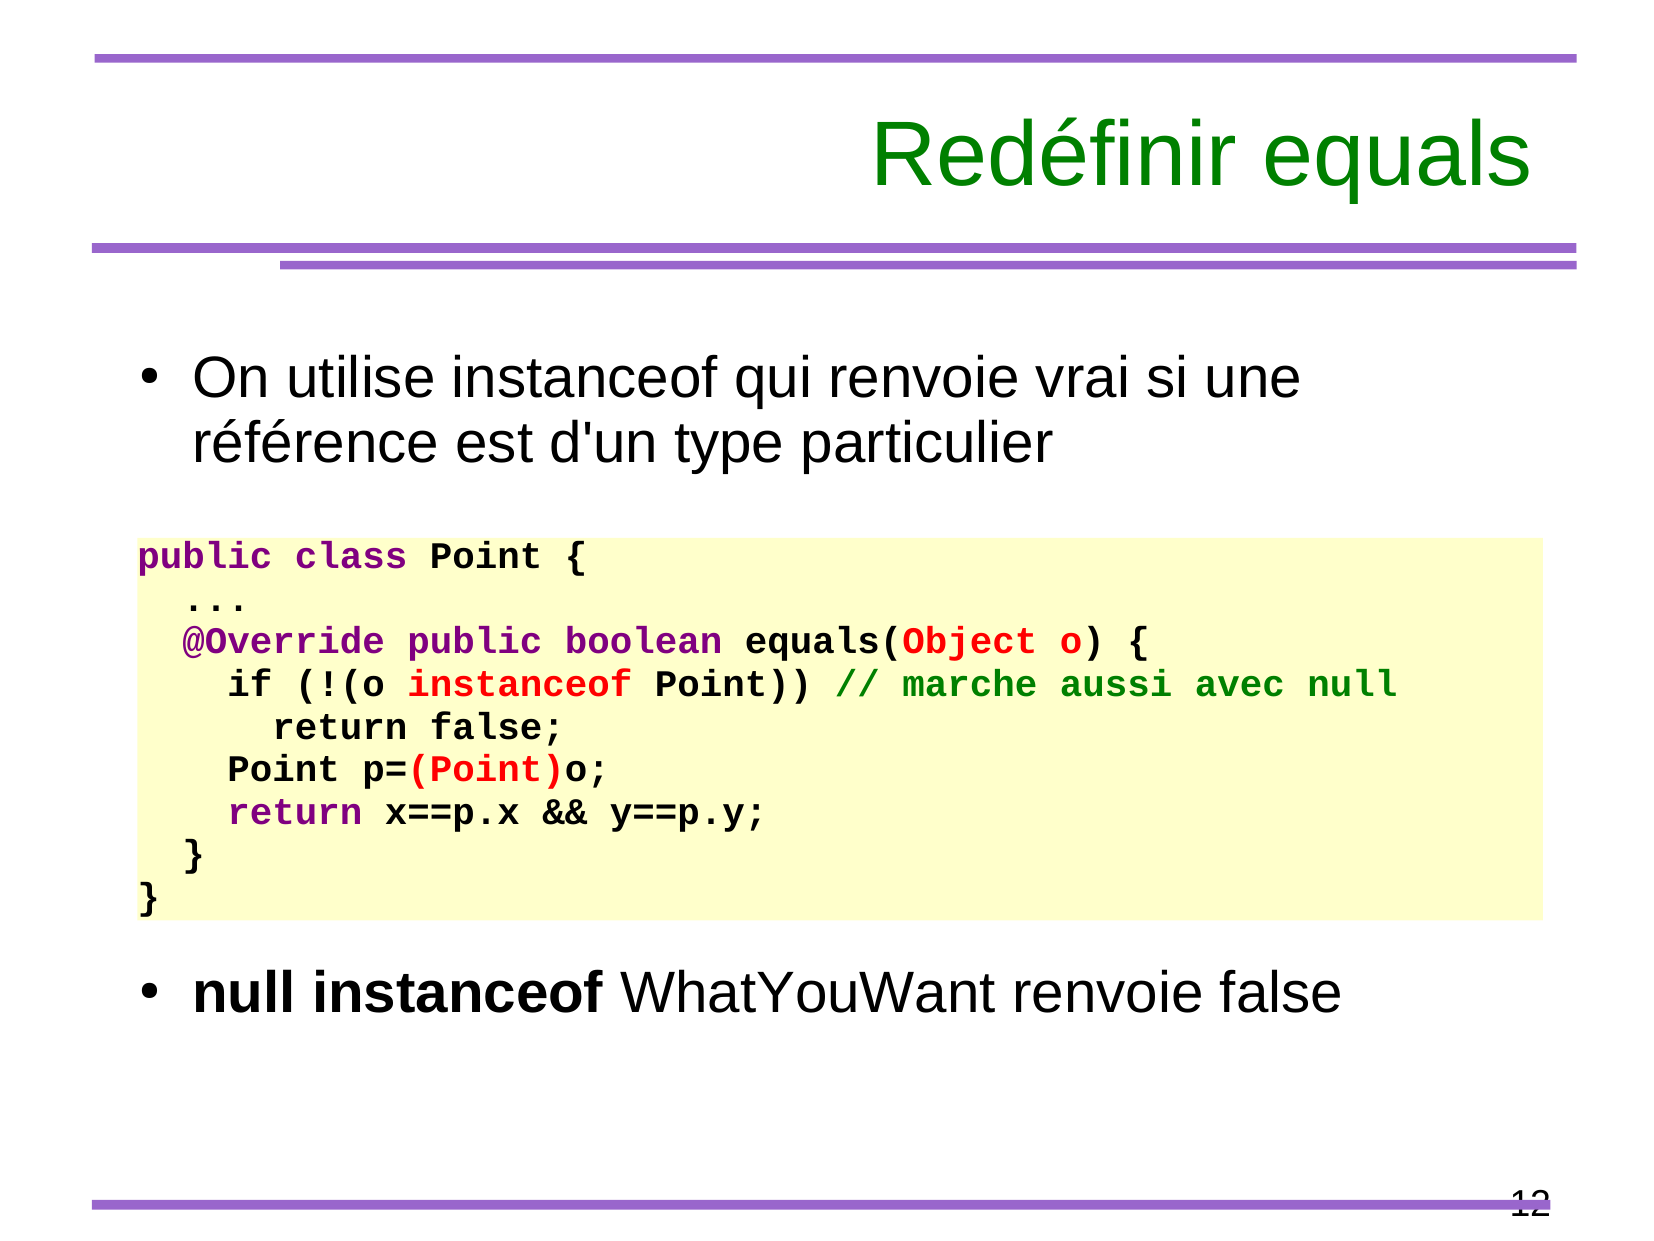

# Redéfinir equals
On utilise instanceof qui renvoie vrai si une référence est d'un type particulier
null instanceof WhatYouWant renvoie false
public class Point {
 ...
 @Override public boolean equals(Object o) {
 if (!(o instanceof Point)) // marche aussi avec null
 return false;
 Point p=(Point)o;
 return x==p.x && y==p.y;
 }
}